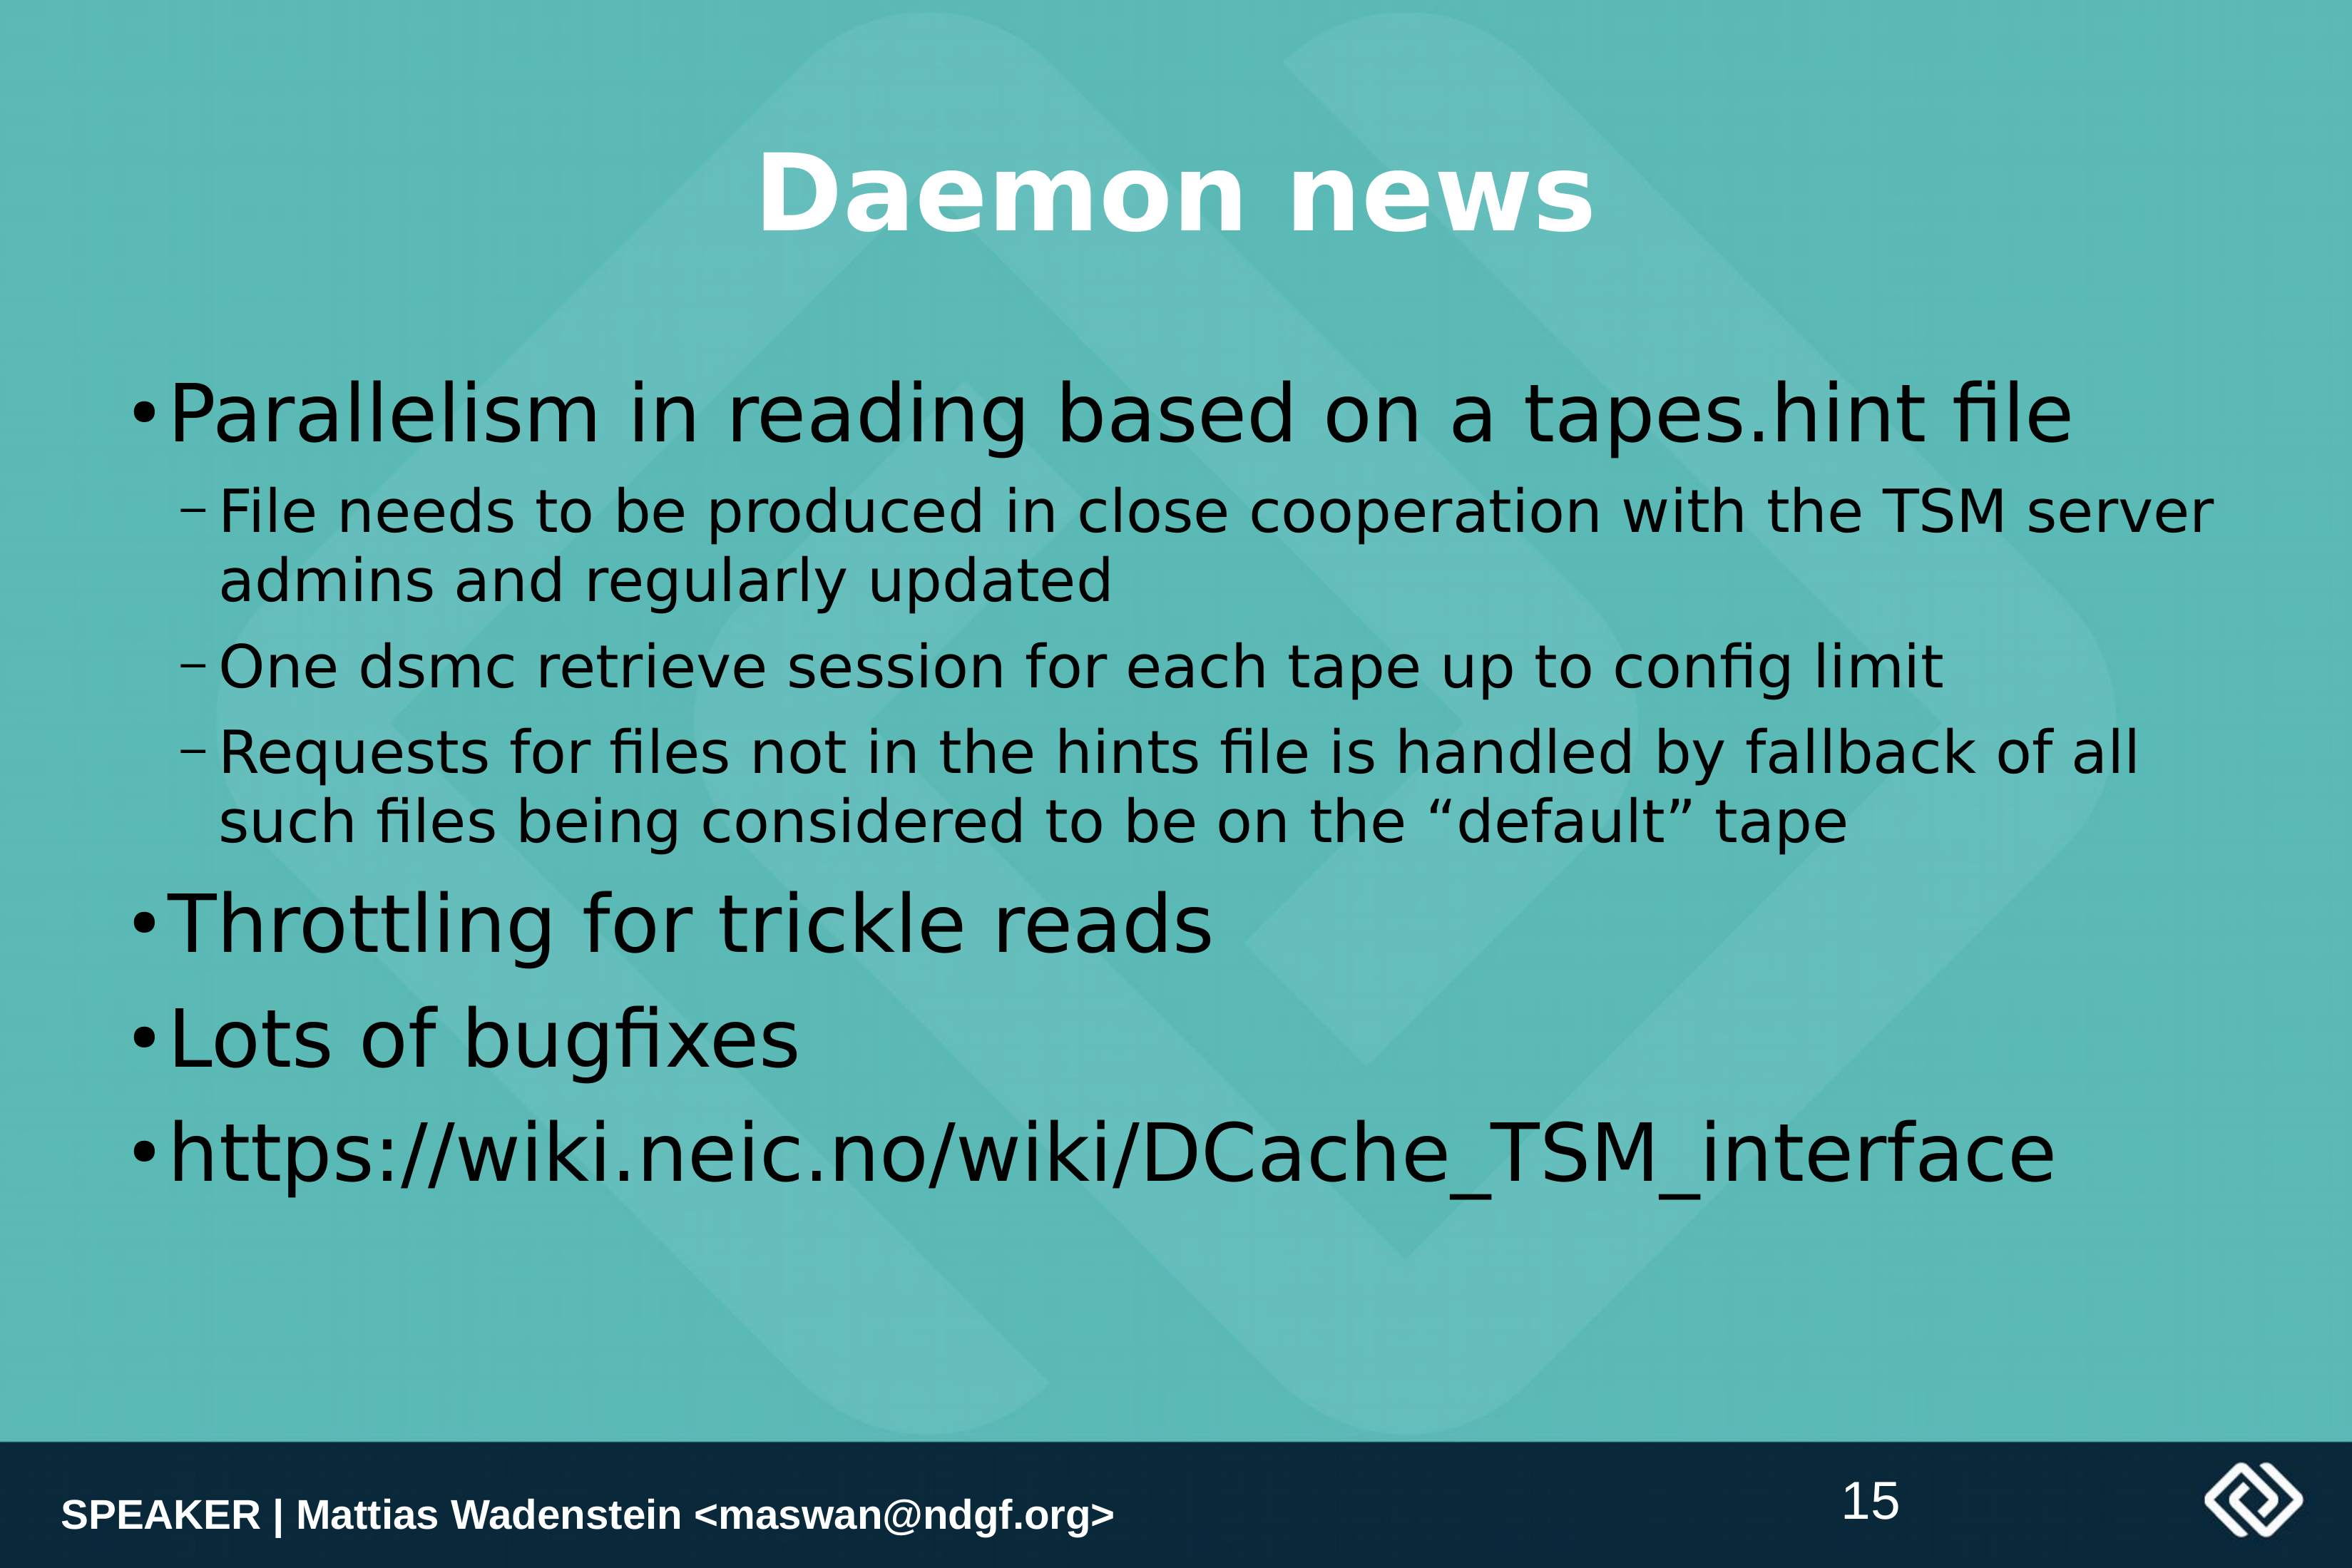

# Daemon news
Parallelism in reading based on a tapes.hint file
File needs to be produced in close cooperation with the TSM server admins and regularly updated
One dsmc retrieve session for each tape up to config limit
Requests for files not in the hints file is handled by fallback of all such files being considered to be on the “default” tape
Throttling for trickle reads
Lots of bugfixes
https://wiki.neic.no/wiki/DCache_TSM_interface